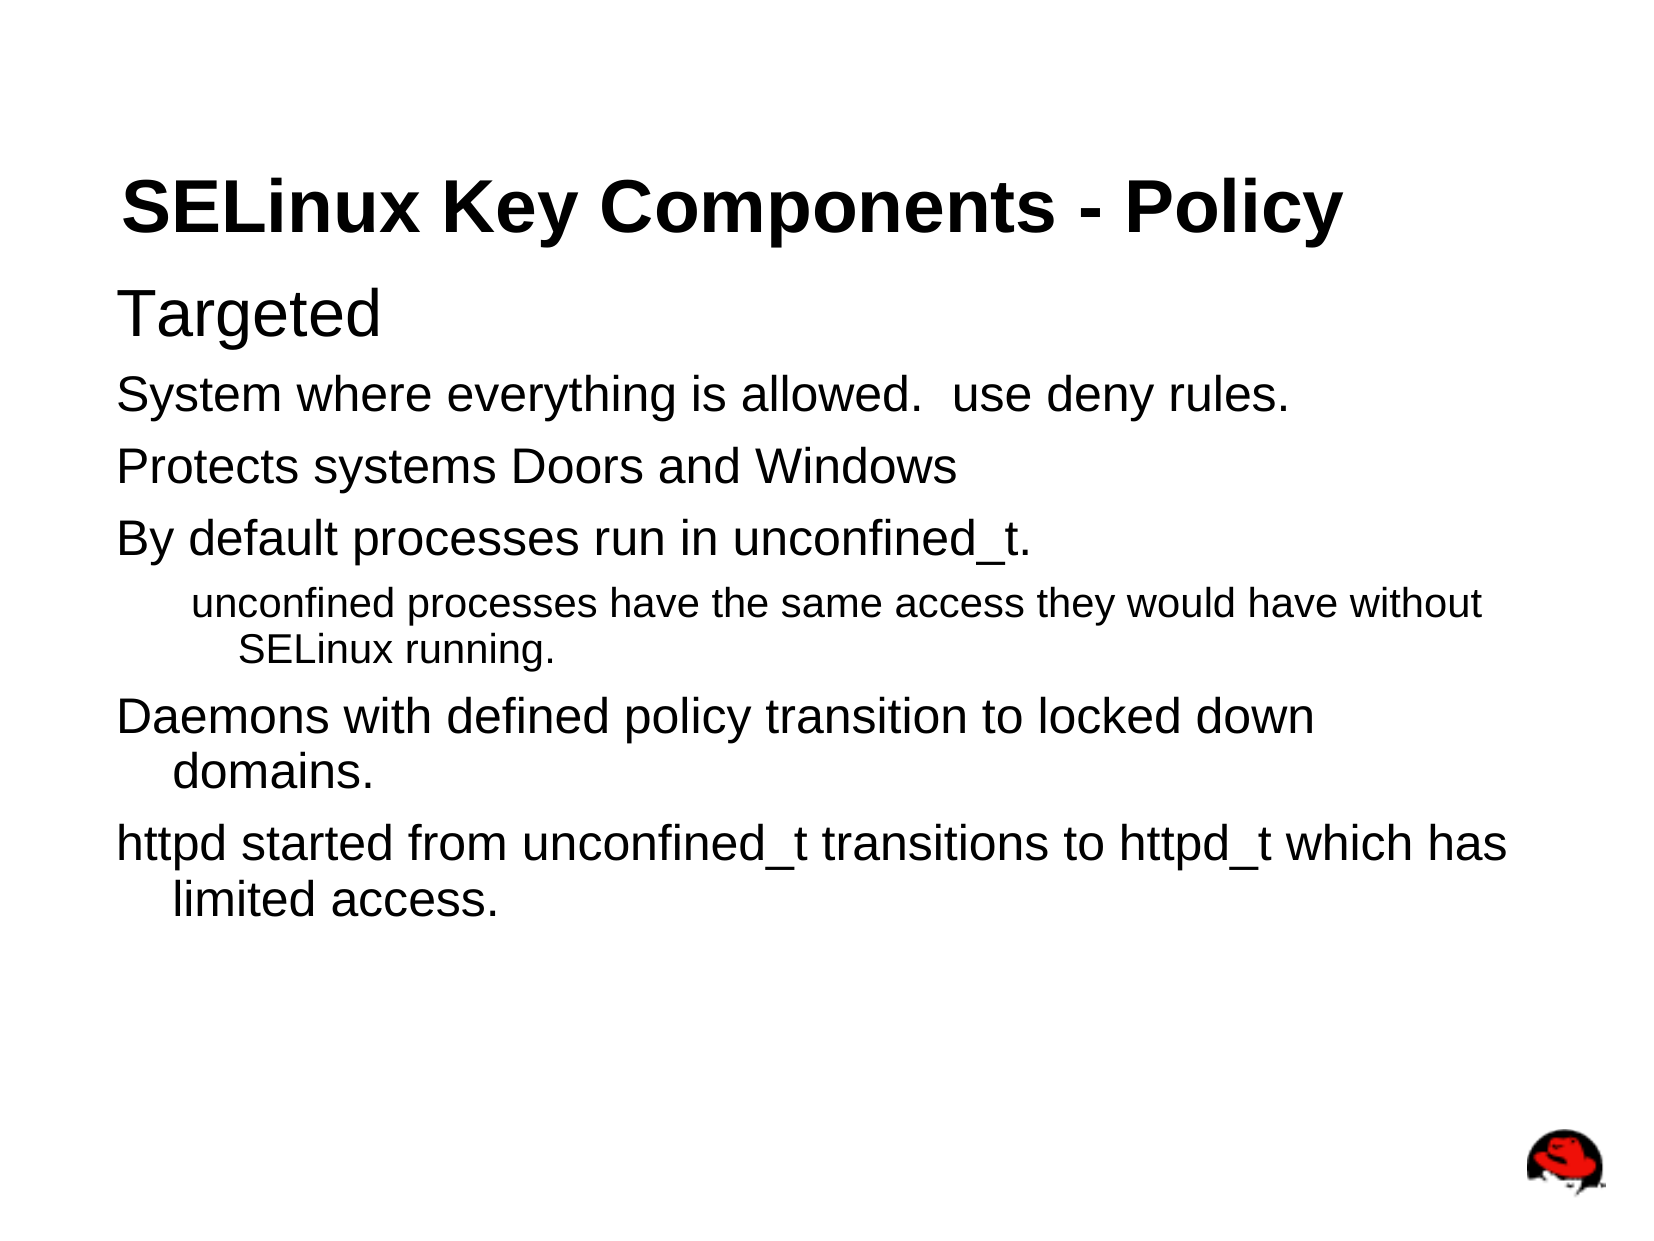

# SELinux Key Components - Policy
Targeted
System where everything is allowed. use deny rules.
Protects systems Doors and Windows
By default processes run in unconfined_t.
unconfined processes have the same access they would have without SELinux running.
Daemons with defined policy transition to locked down domains.
httpd started from unconfined_t transitions to httpd_t which has limited access.